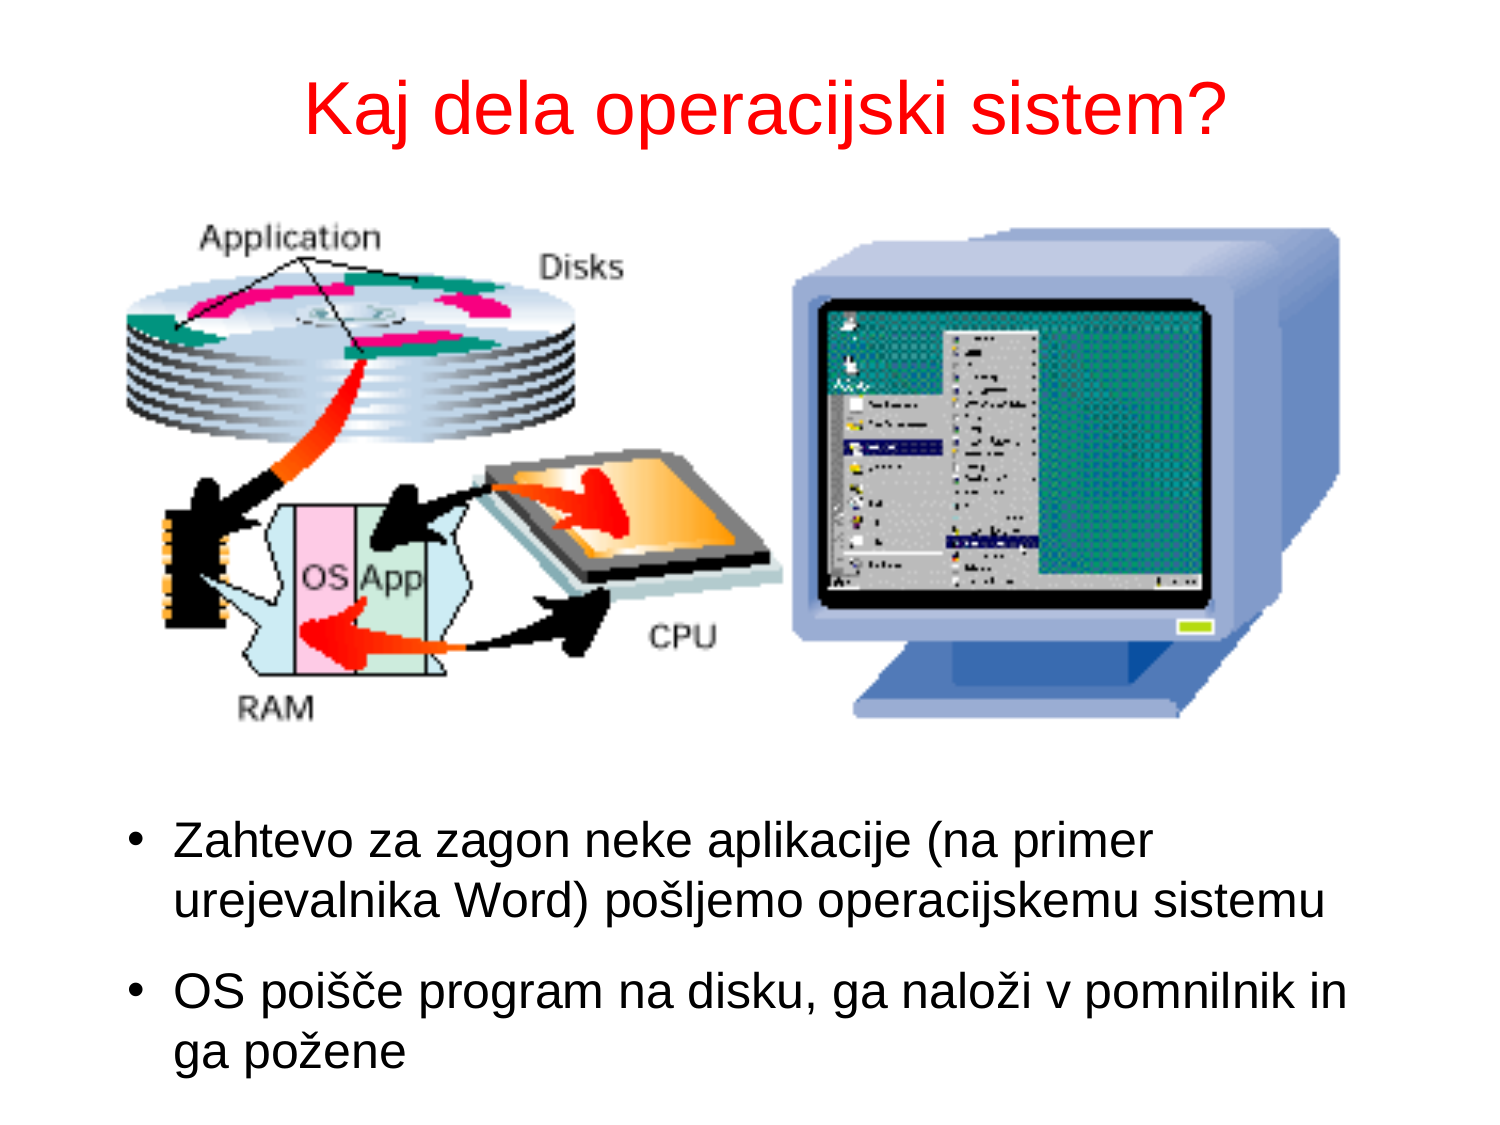

# Kaj dela operacijski sistem?
Zahtevo za zagon neke aplikacije (na primer urejevalnika Word) pošljemo operacijskemu sistemu
OS poišče program na disku, ga naloži v pomnilnik in ga požene